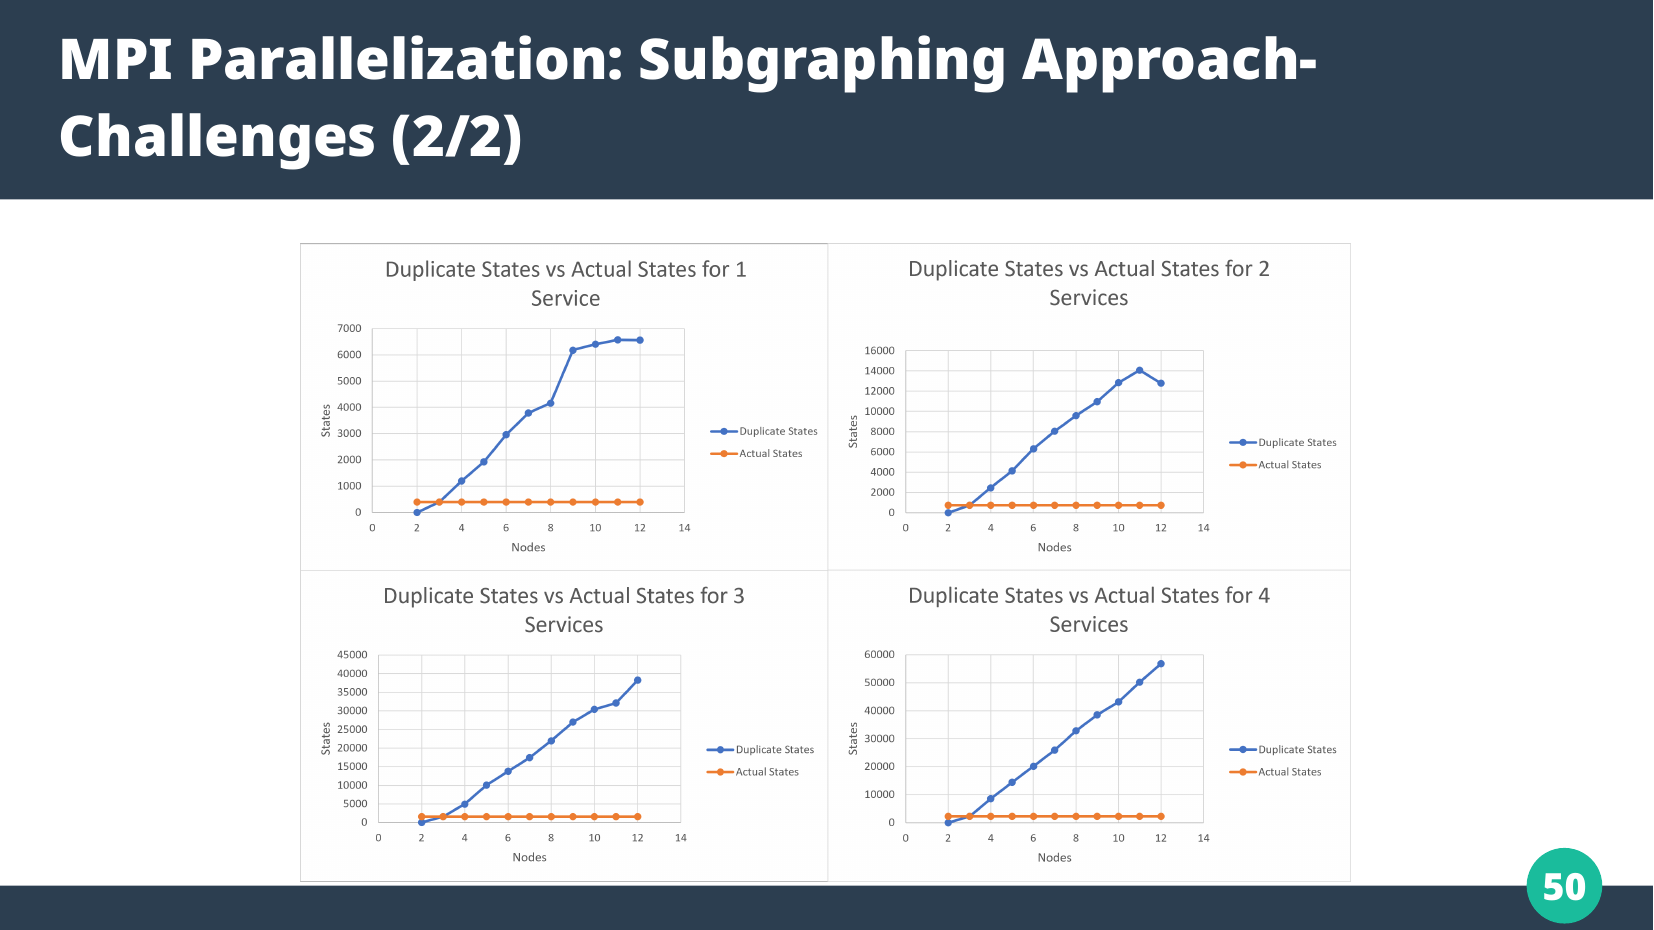

# MPI Parallelization: Subgraphing Approach- Challenges (2/2)